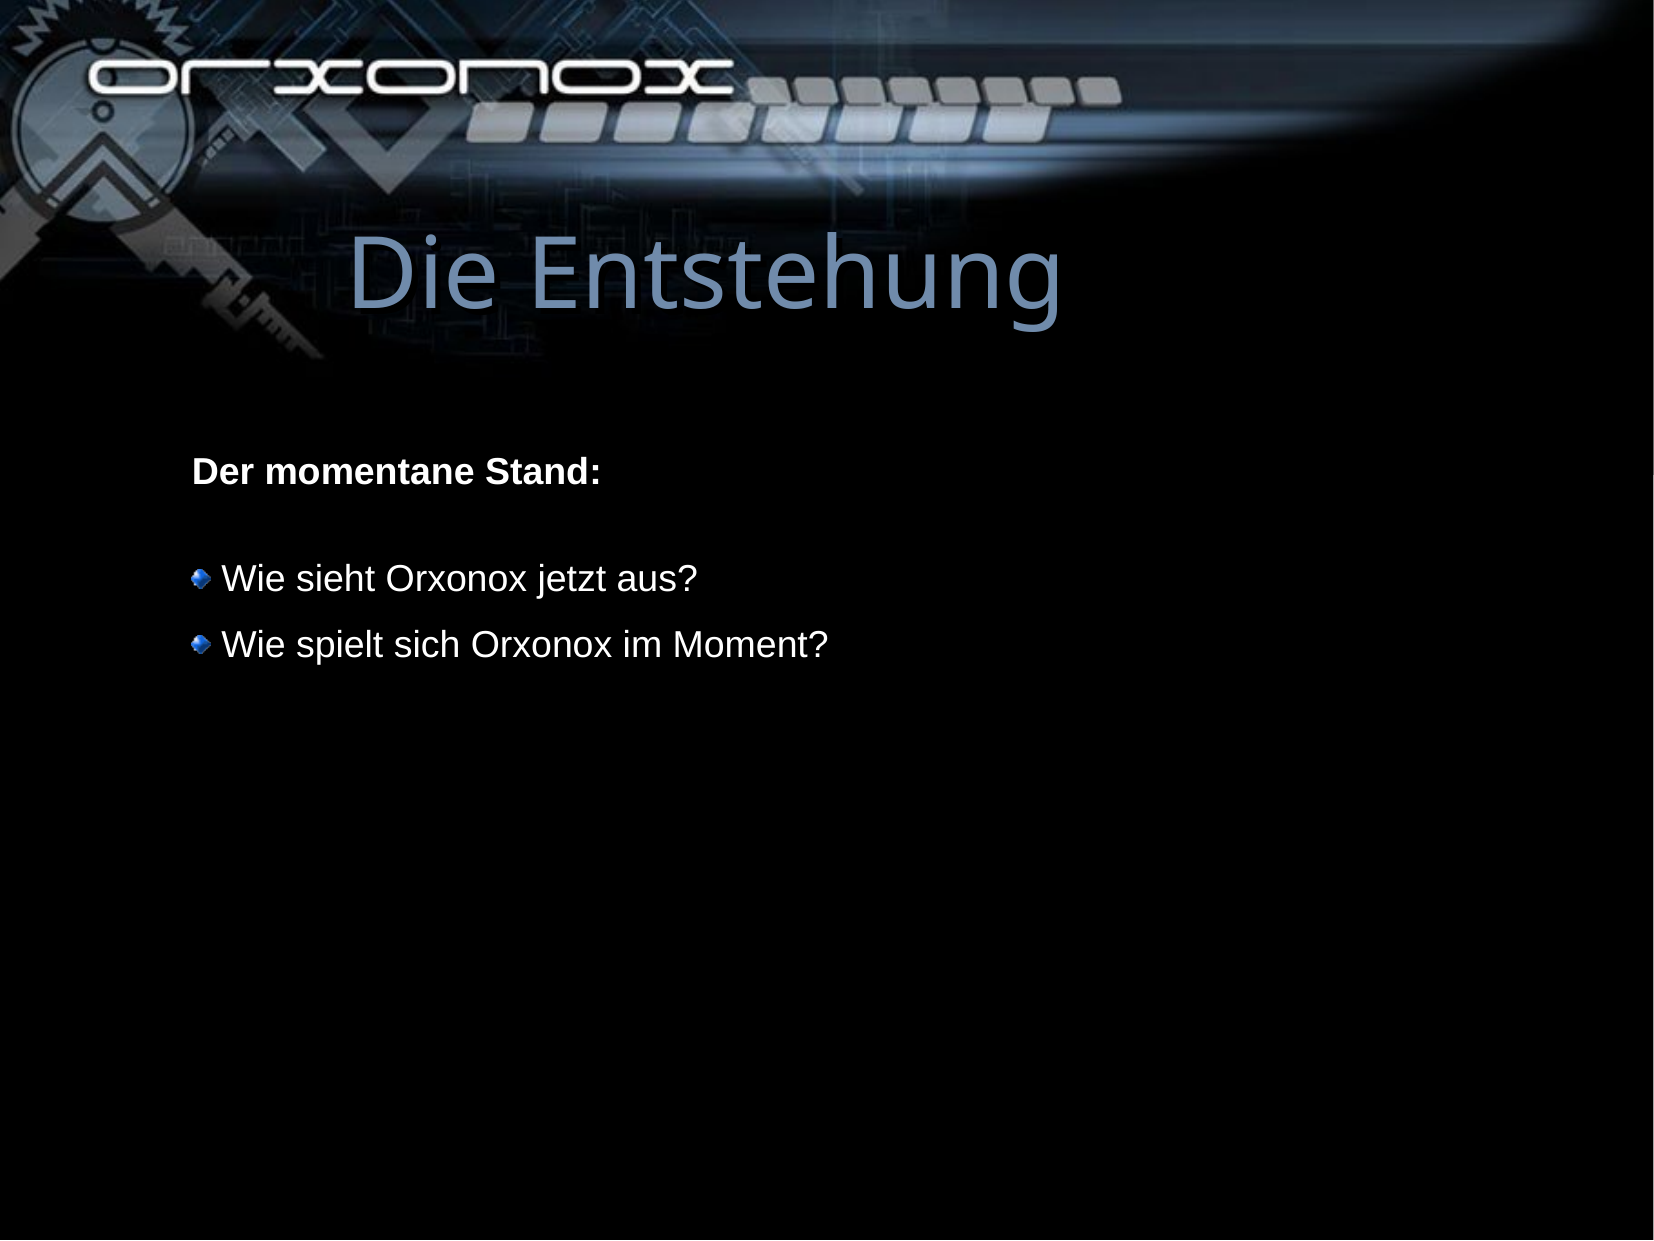

Die Entstehung
Der momentane Stand:
 Wie sieht Orxonox jetzt aus?
 Wie spielt sich Orxonox im Moment?